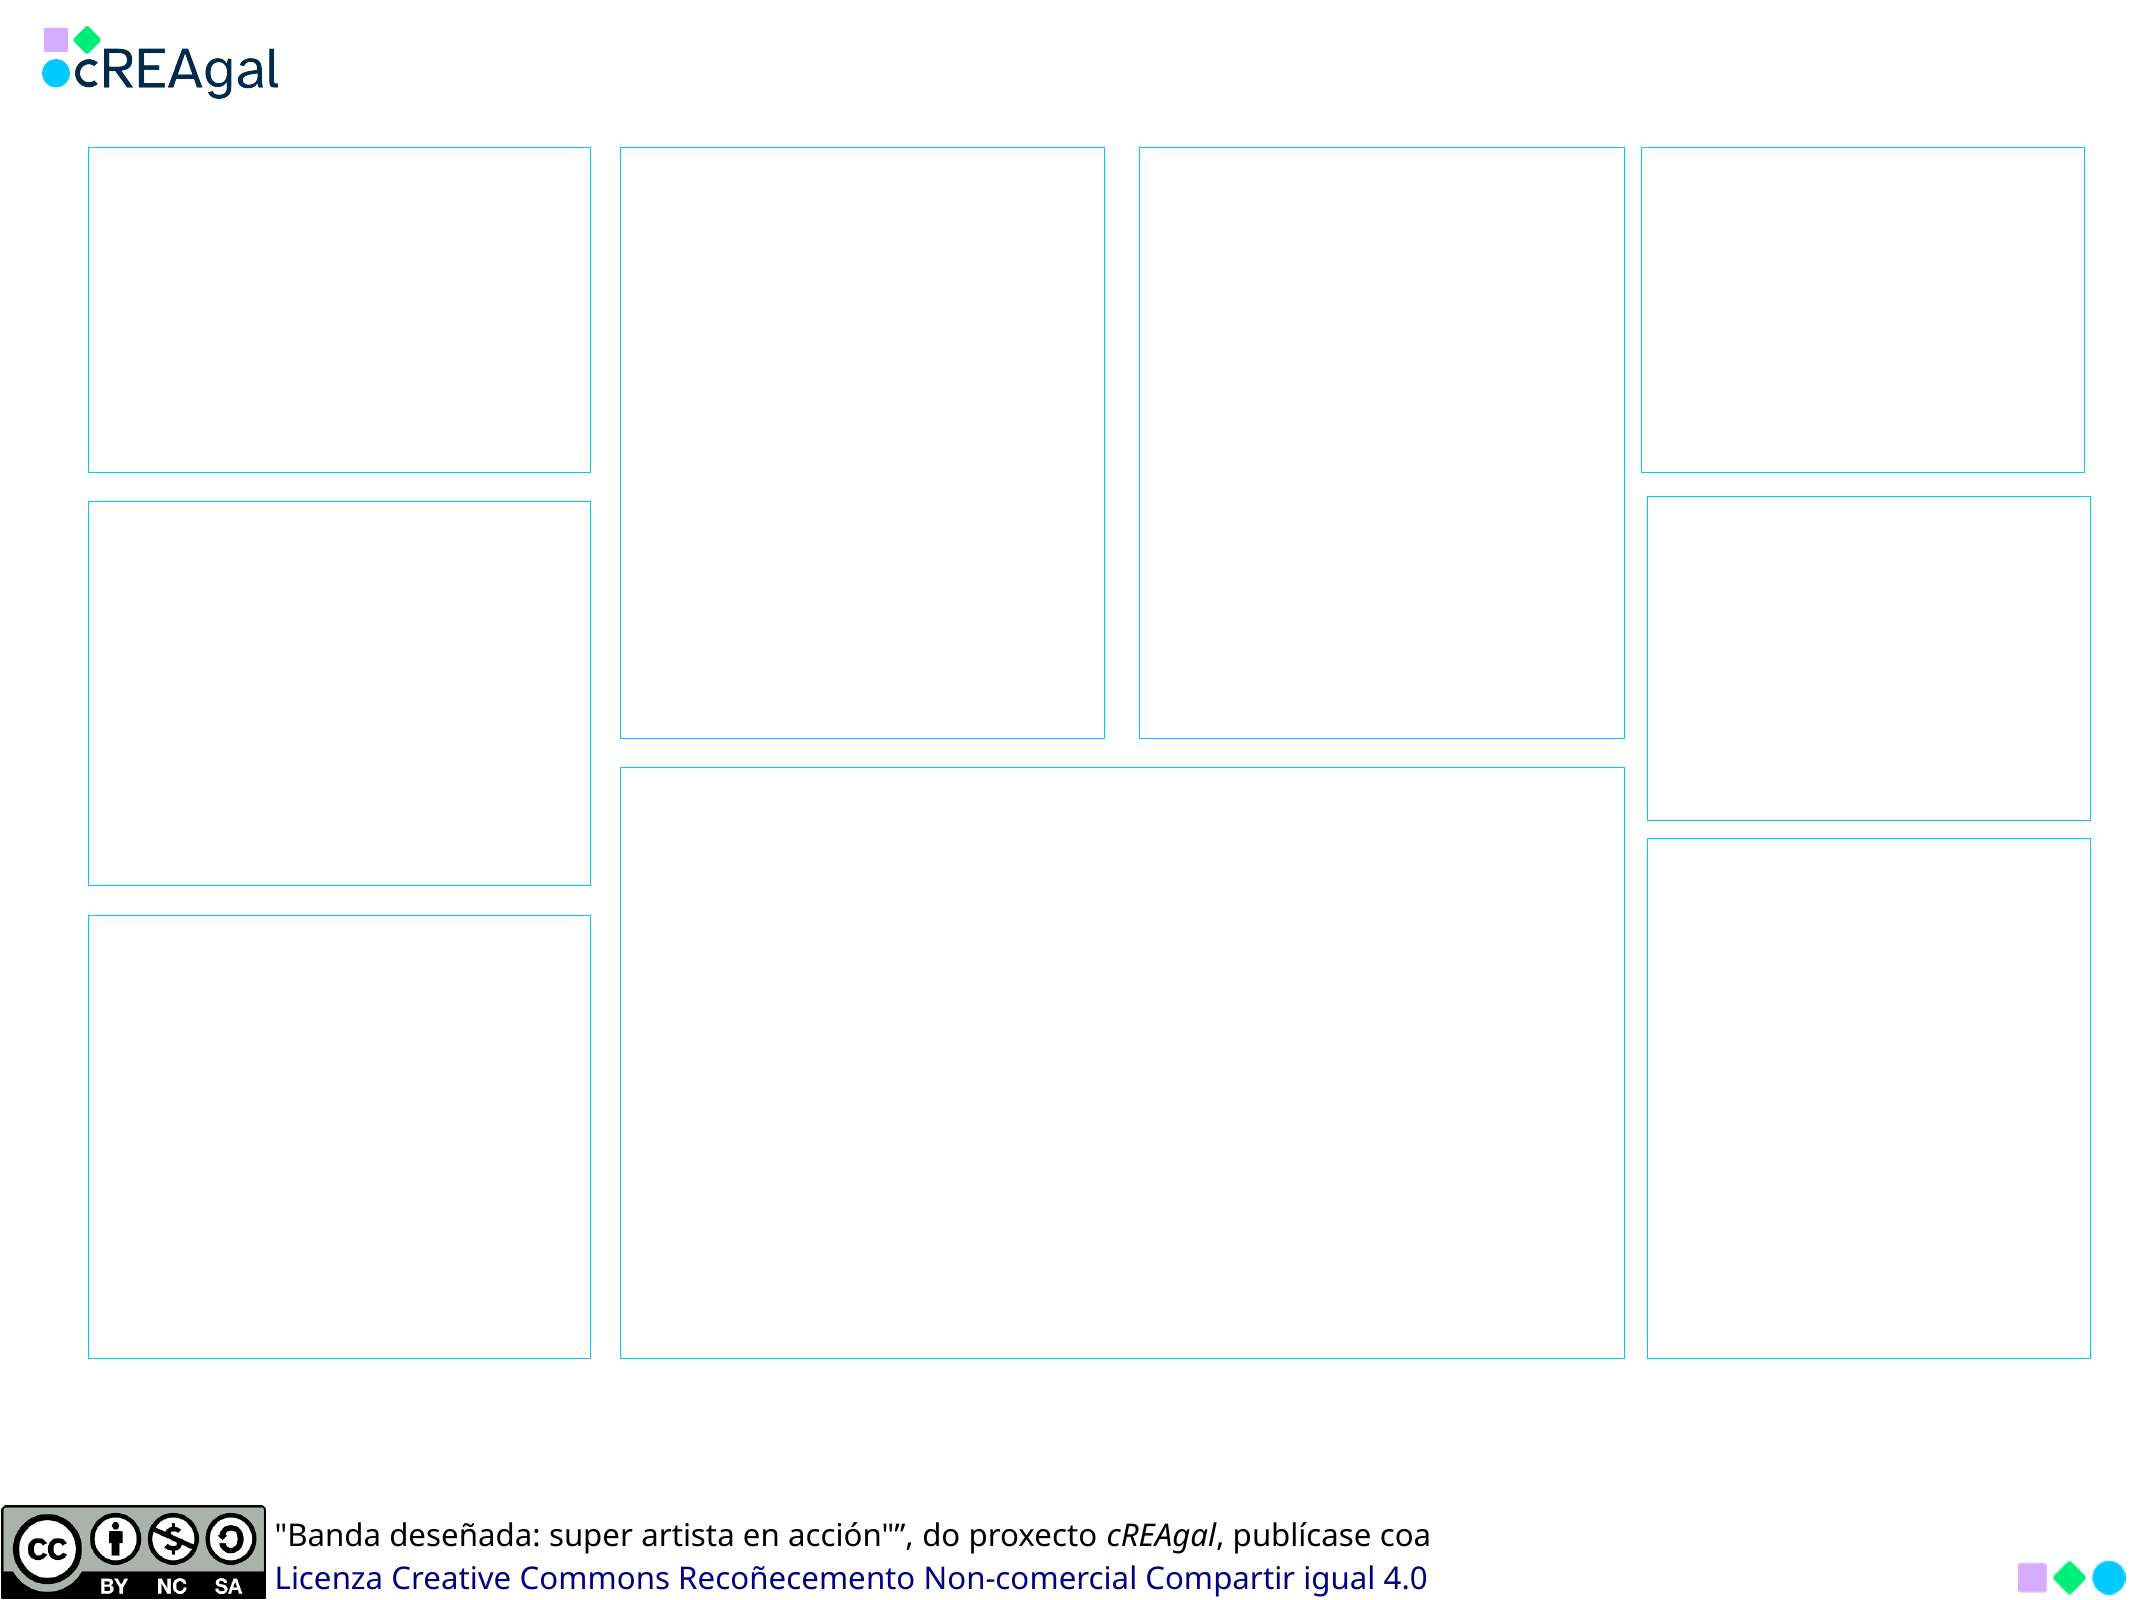

"Banda deseñada: super artista en acción"”, do proxecto cREAgal, publícase coa Licenza Creative Commons Recoñecemento Non-comercial Compartir igual 4.0